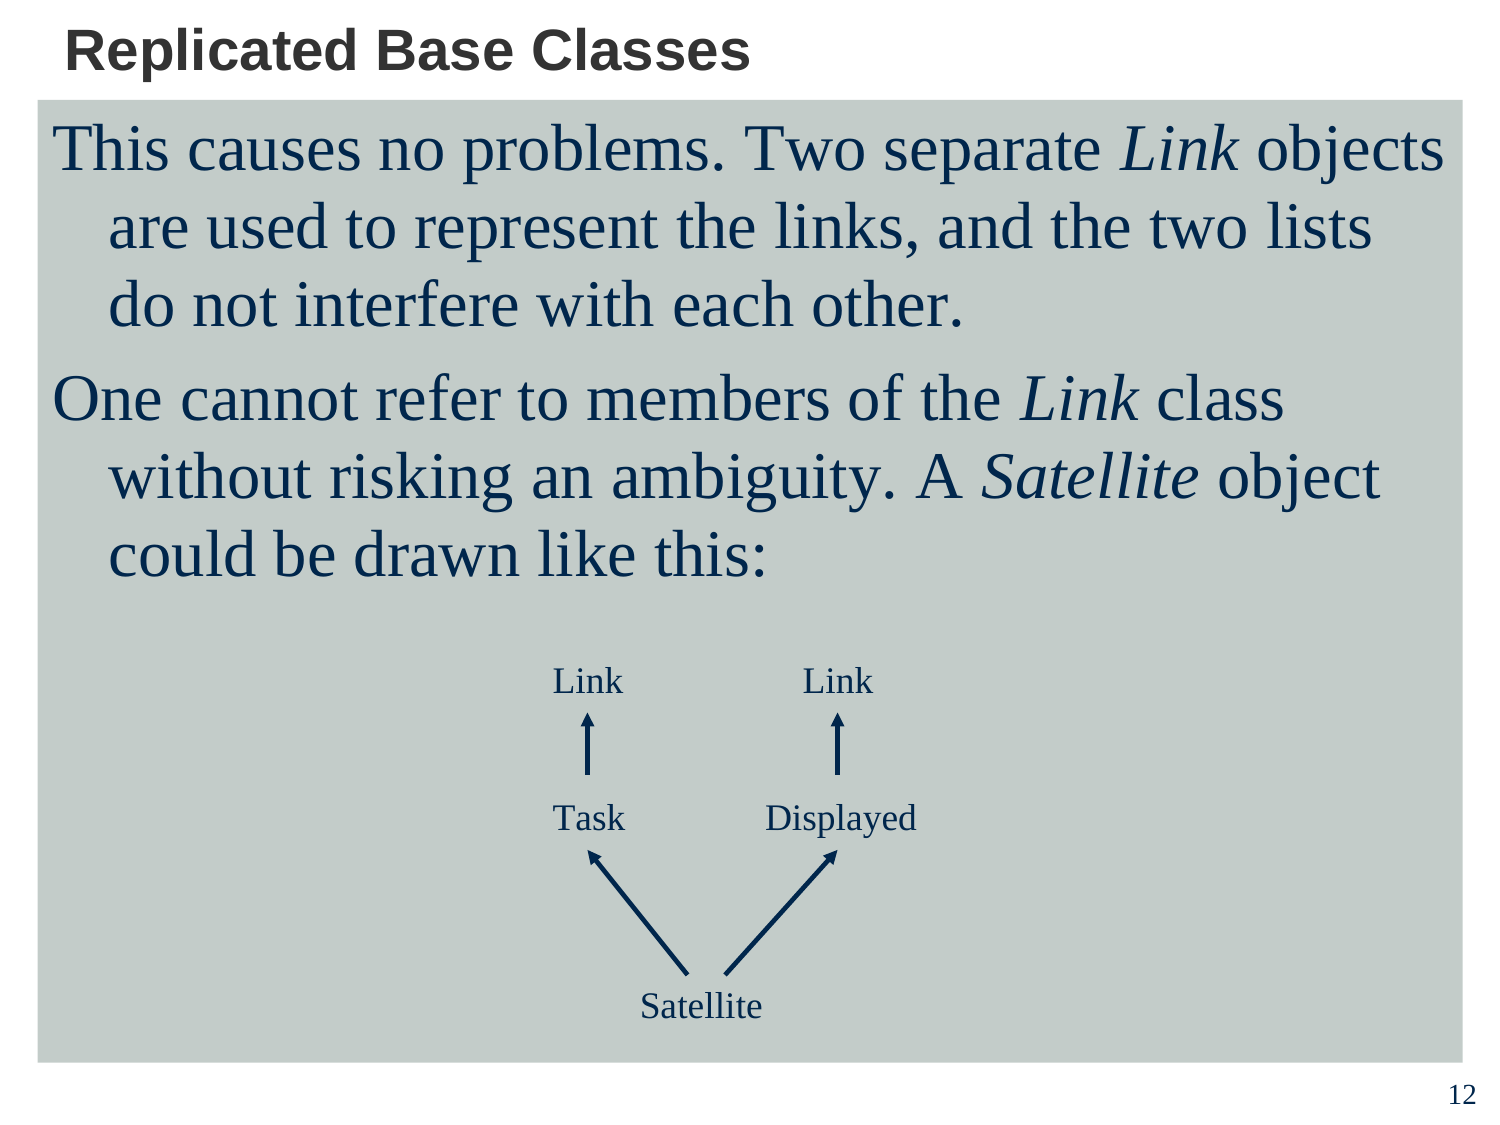

# Replicated Base Classes
This causes no problems. Two separate Link objects are used to represent the links, and the two lists do not interfere with each other.
One cannot refer to members of the Link class without risking an ambiguity. A Satellite object could be drawn like this:
Link
Link
Task
Displayed
Satellite